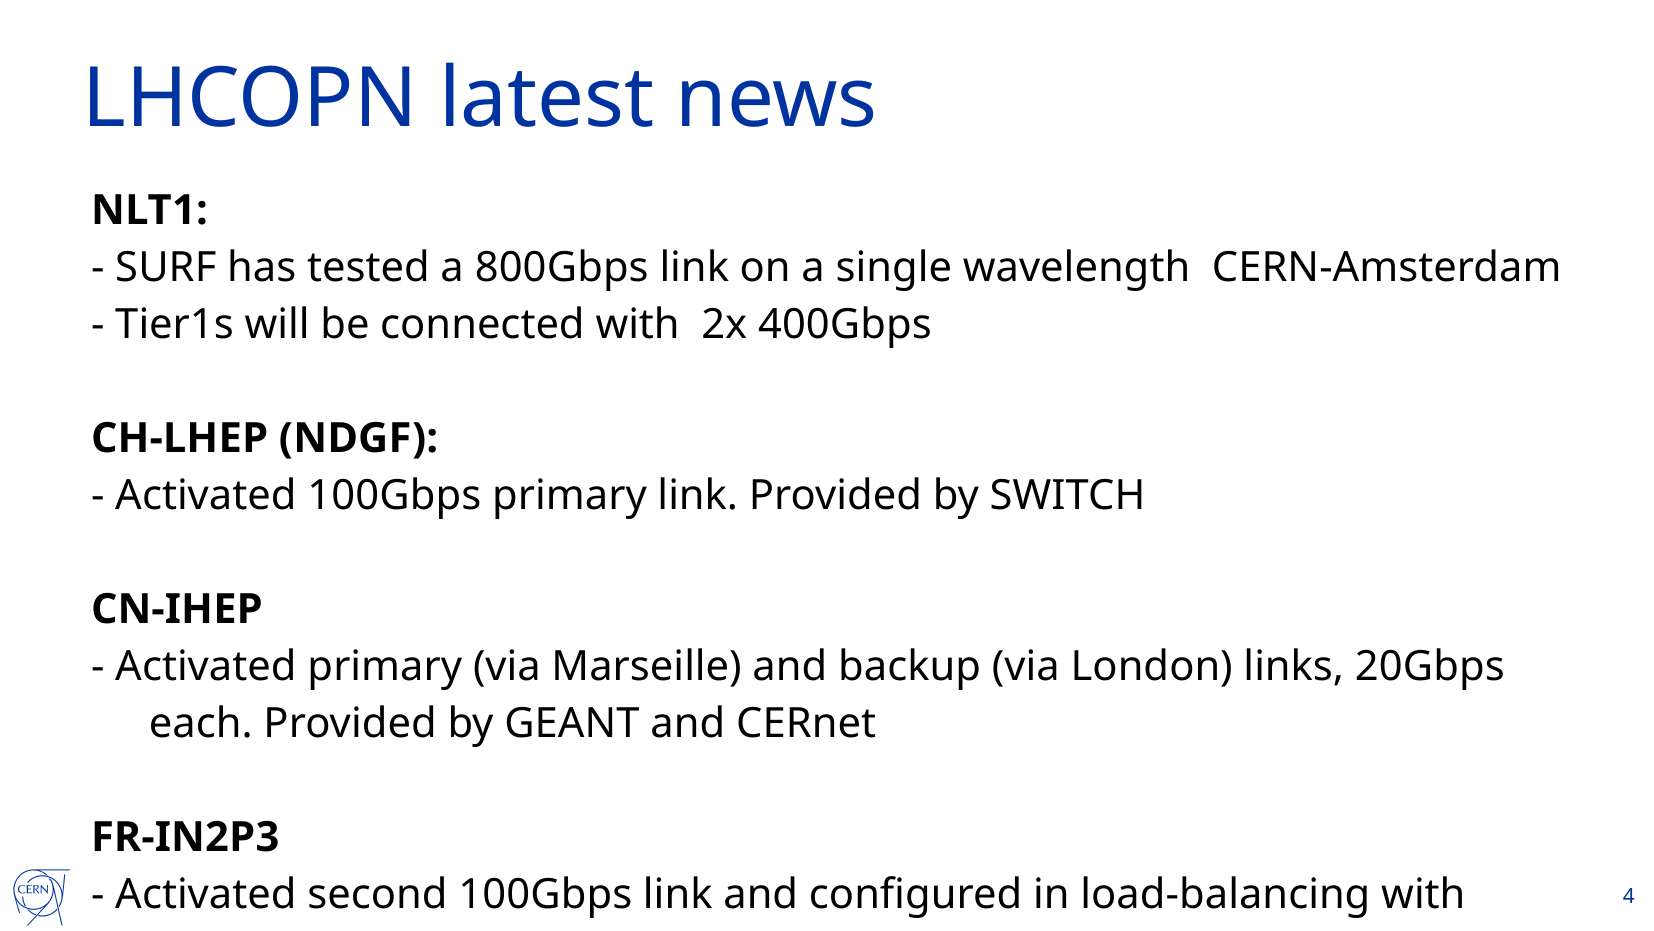

# LHCOPN latest news
NLT1:
- SURF has tested a 800Gbps link on a single wavelength CERN-Amsterdam
- Tier1s will be connected with 2x 400Gbps
CH-LHEP (NDGF):
- Activated 100Gbps primary link. Provided by SWITCH
CN-IHEP
- Activated primary (via Marseille) and backup (via London) links, 20Gbps each. Provided by GEANT and CERnet
FR-IN2P3
- Activated second 100Gbps link and configured in load-balancing with existing one. Provided by RENATER. In time for DC24